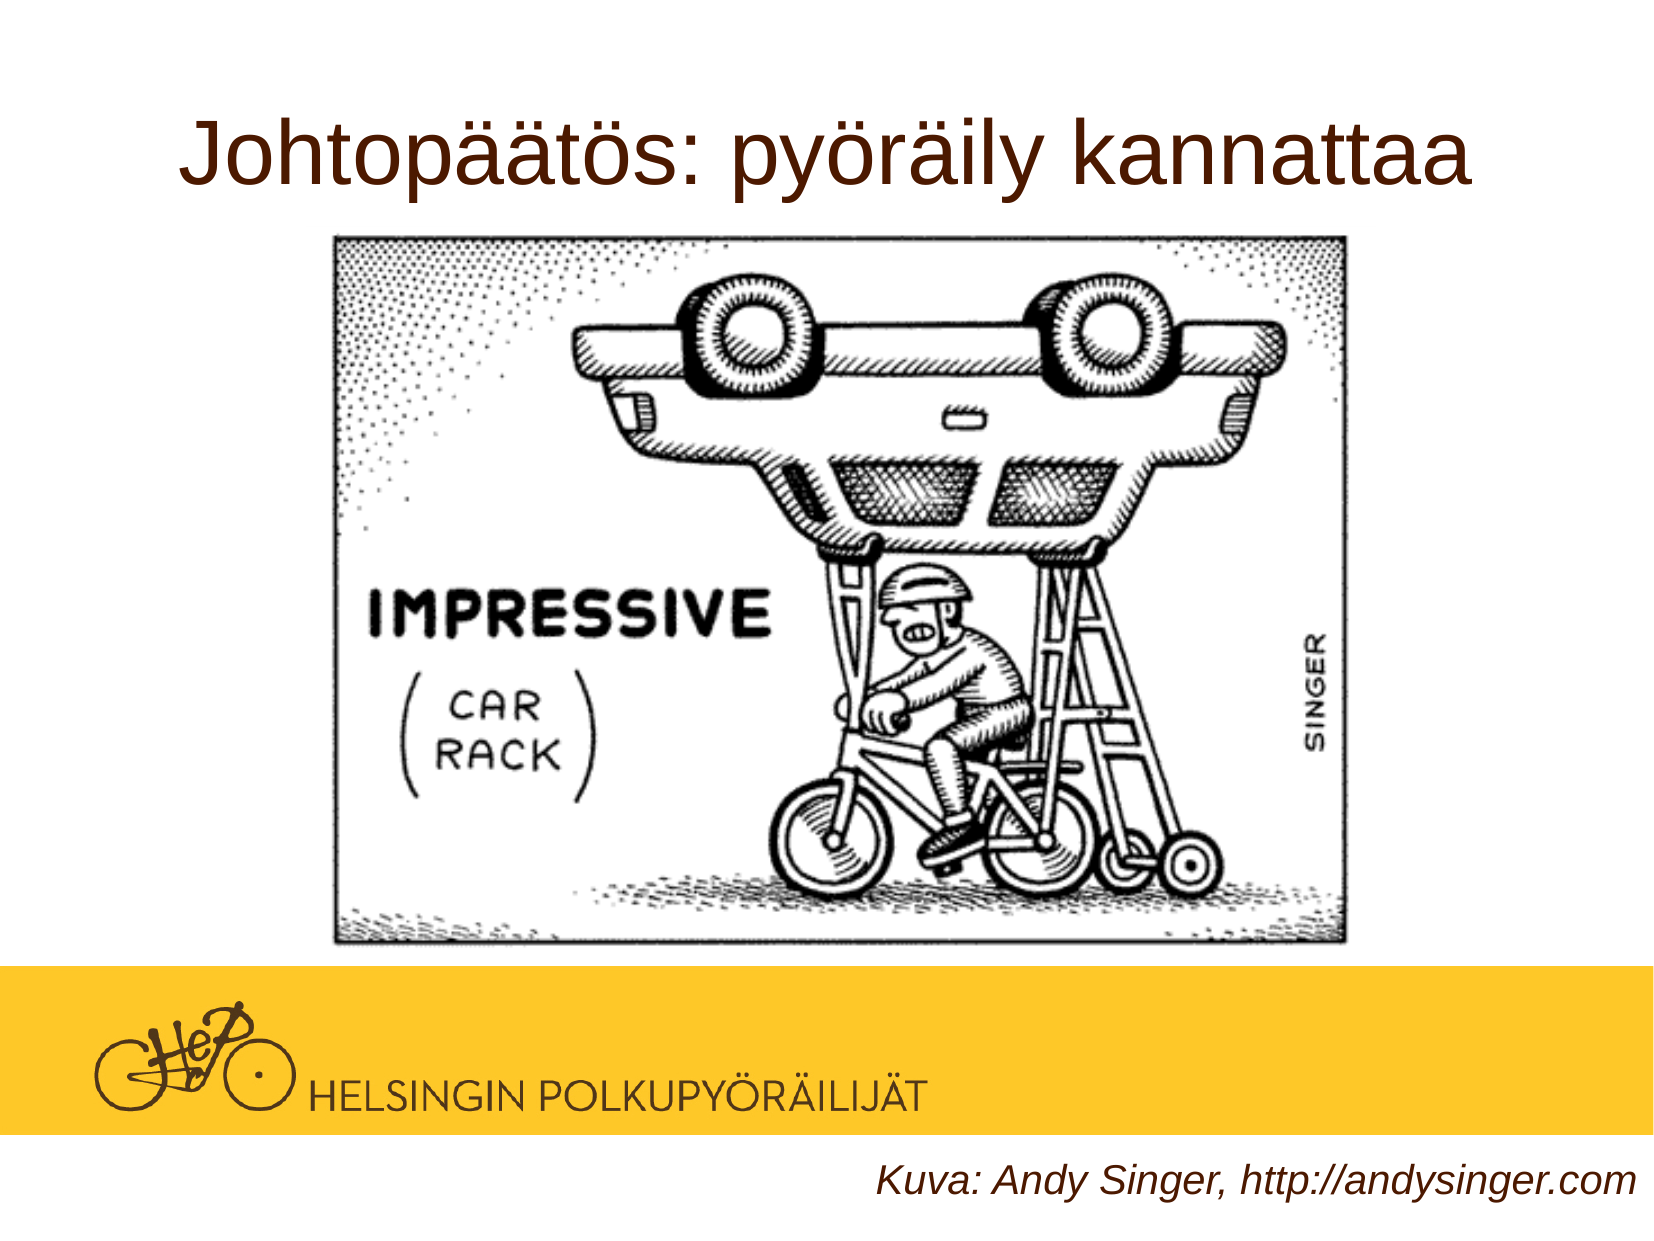

# Johtopäätös: pyöräily kannattaa
Kuva: Andy Singer, http://andysinger.com